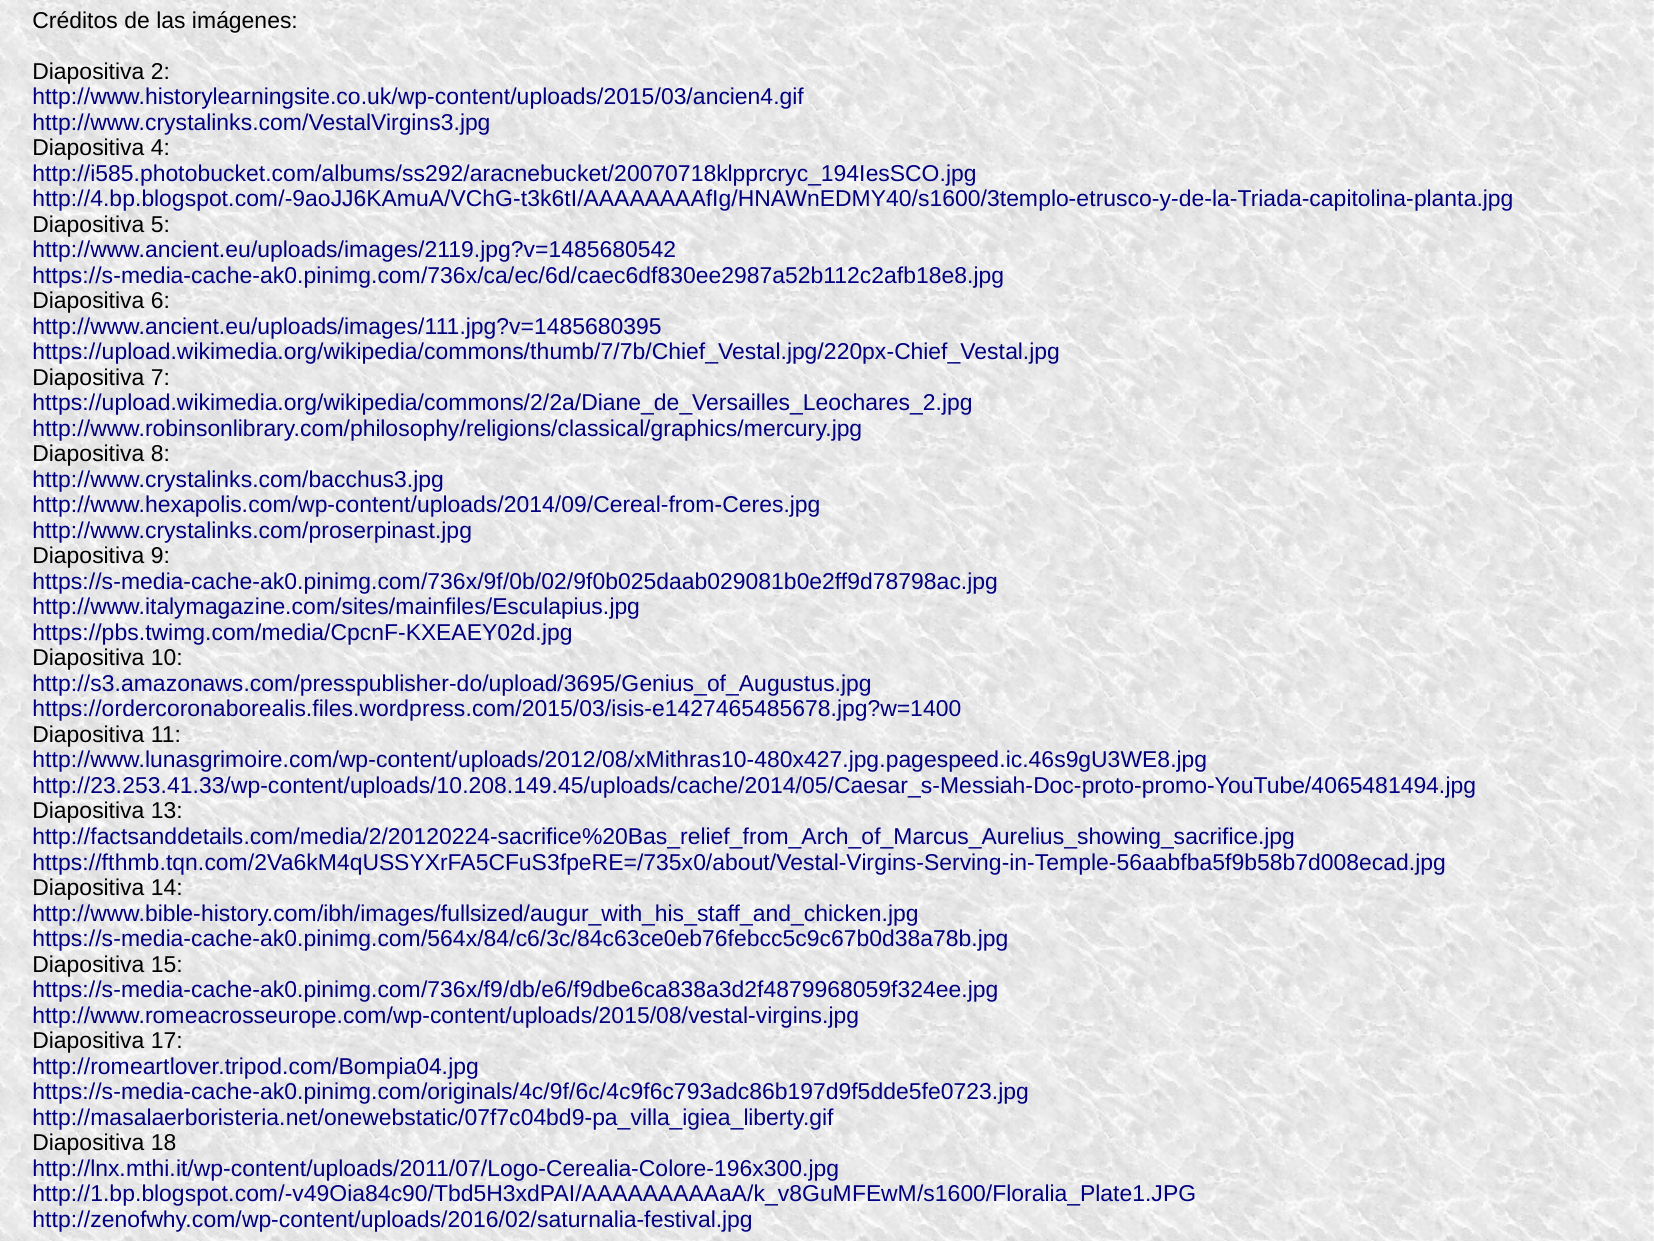

Créditos de las imágenes:
Diapositiva 2:
http://www.historylearningsite.co.uk/wp-content/uploads/2015/03/ancien4.gif
http://www.crystalinks.com/VestalVirgins3.jpg
Diapositiva 4:
http://i585.photobucket.com/albums/ss292/aracnebucket/20070718klpprcryc_194IesSCO.jpg
http://4.bp.blogspot.com/-9aoJJ6KAmuA/VChG-t3k6tI/AAAAAAAAfIg/HNAWnEDMY40/s1600/3templo-etrusco-y-de-la-Triada-capitolina-planta.jpg
Diapositiva 5:
http://www.ancient.eu/uploads/images/2119.jpg?v=1485680542
https://s-media-cache-ak0.pinimg.com/736x/ca/ec/6d/caec6df830ee2987a52b112c2afb18e8.jpg
Diapositiva 6:
http://www.ancient.eu/uploads/images/111.jpg?v=1485680395
https://upload.wikimedia.org/wikipedia/commons/thumb/7/7b/Chief_Vestal.jpg/220px-Chief_Vestal.jpg
Diapositiva 7:
https://upload.wikimedia.org/wikipedia/commons/2/2a/Diane_de_Versailles_Leochares_2.jpg
http://www.robinsonlibrary.com/philosophy/religions/classical/graphics/mercury.jpg
Diapositiva 8:
http://www.crystalinks.com/bacchus3.jpg
http://www.hexapolis.com/wp-content/uploads/2014/09/Cereal-from-Ceres.jpg
http://www.crystalinks.com/proserpinast.jpg
Diapositiva 9:
https://s-media-cache-ak0.pinimg.com/736x/9f/0b/02/9f0b025daab029081b0e2ff9d78798ac.jpg
http://www.italymagazine.com/sites/mainfiles/Esculapius.jpg
https://pbs.twimg.com/media/CpcnF-KXEAEY02d.jpg
Diapositiva 10:
http://s3.amazonaws.com/presspublisher-do/upload/3695/Genius_of_Augustus.jpg
https://ordercoronaborealis.files.wordpress.com/2015/03/isis-e1427465485678.jpg?w=1400
Diapositiva 11:
http://www.lunasgrimoire.com/wp-content/uploads/2012/08/xMithras10-480x427.jpg.pagespeed.ic.46s9gU3WE8.jpg
http://23.253.41.33/wp-content/uploads/10.208.149.45/uploads/cache/2014/05/Caesar_s-Messiah-Doc-proto-promo-YouTube/4065481494.jpg
Diapositiva 13:
http://factsanddetails.com/media/2/20120224-sacrifice%20Bas_relief_from_Arch_of_Marcus_Aurelius_showing_sacrifice.jpg
https://fthmb.tqn.com/2Va6kM4qUSSYXrFA5CFuS3fpeRE=/735x0/about/Vestal-Virgins-Serving-in-Temple-56aabfba5f9b58b7d008ecad.jpg
Diapositiva 14:
http://www.bible-history.com/ibh/images/fullsized/augur_with_his_staff_and_chicken.jpg
https://s-media-cache-ak0.pinimg.com/564x/84/c6/3c/84c63ce0eb76febcc5c9c67b0d38a78b.jpg
Diapositiva 15:
https://s-media-cache-ak0.pinimg.com/736x/f9/db/e6/f9dbe6ca838a3d2f4879968059f324ee.jpg
http://www.romeacrosseurope.com/wp-content/uploads/2015/08/vestal-virgins.jpg
Diapositiva 17:
http://romeartlover.tripod.com/Bompia04.jpg
https://s-media-cache-ak0.pinimg.com/originals/4c/9f/6c/4c9f6c793adc86b197d9f5dde5fe0723.jpg
http://masalaerboristeria.net/onewebstatic/07f7c04bd9-pa_villa_igiea_liberty.gif
Diapositiva 18
http://lnx.mthi.it/wp-content/uploads/2011/07/Logo-Cerealia-Colore-196x300.jpg
http://1.bp.blogspot.com/-v49Oia84c90/Tbd5H3xdPAI/AAAAAAAAAaA/k_v8GuMFEwM/s1600/Floralia_Plate1.JPG
http://zenofwhy.com/wp-content/uploads/2016/02/saturnalia-festival.jpg